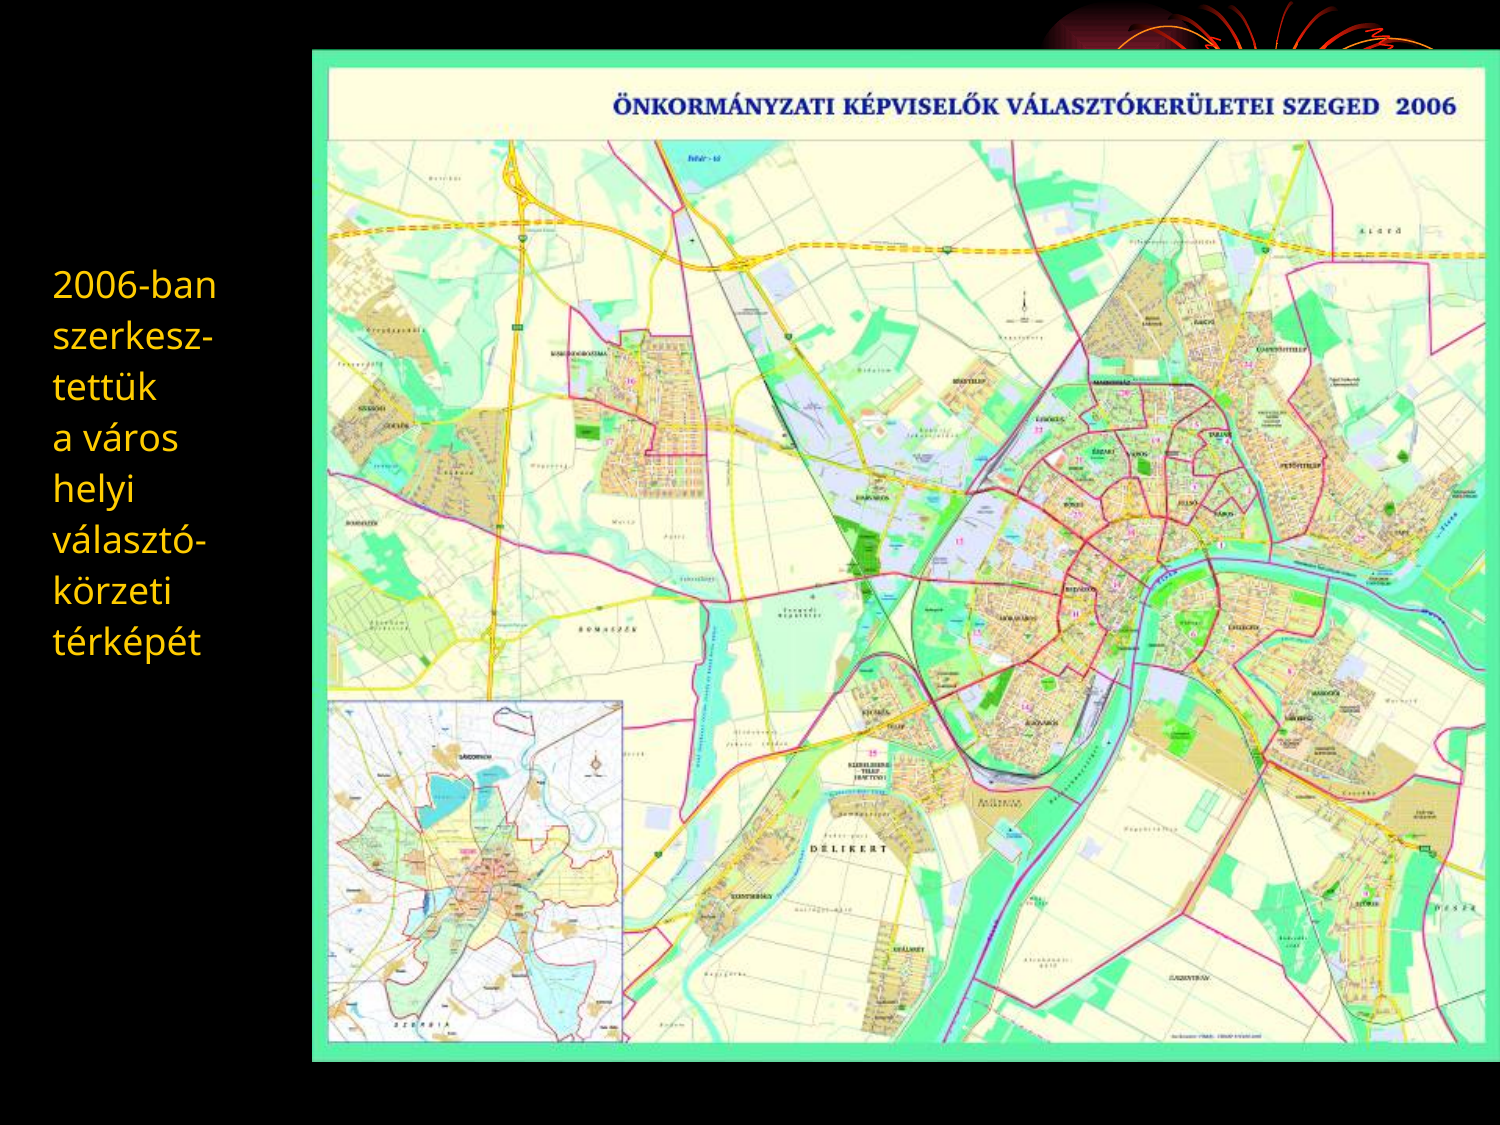

#
2006-ban
szerkesz-
tettük
a város
helyi választó-
körzeti
térképét